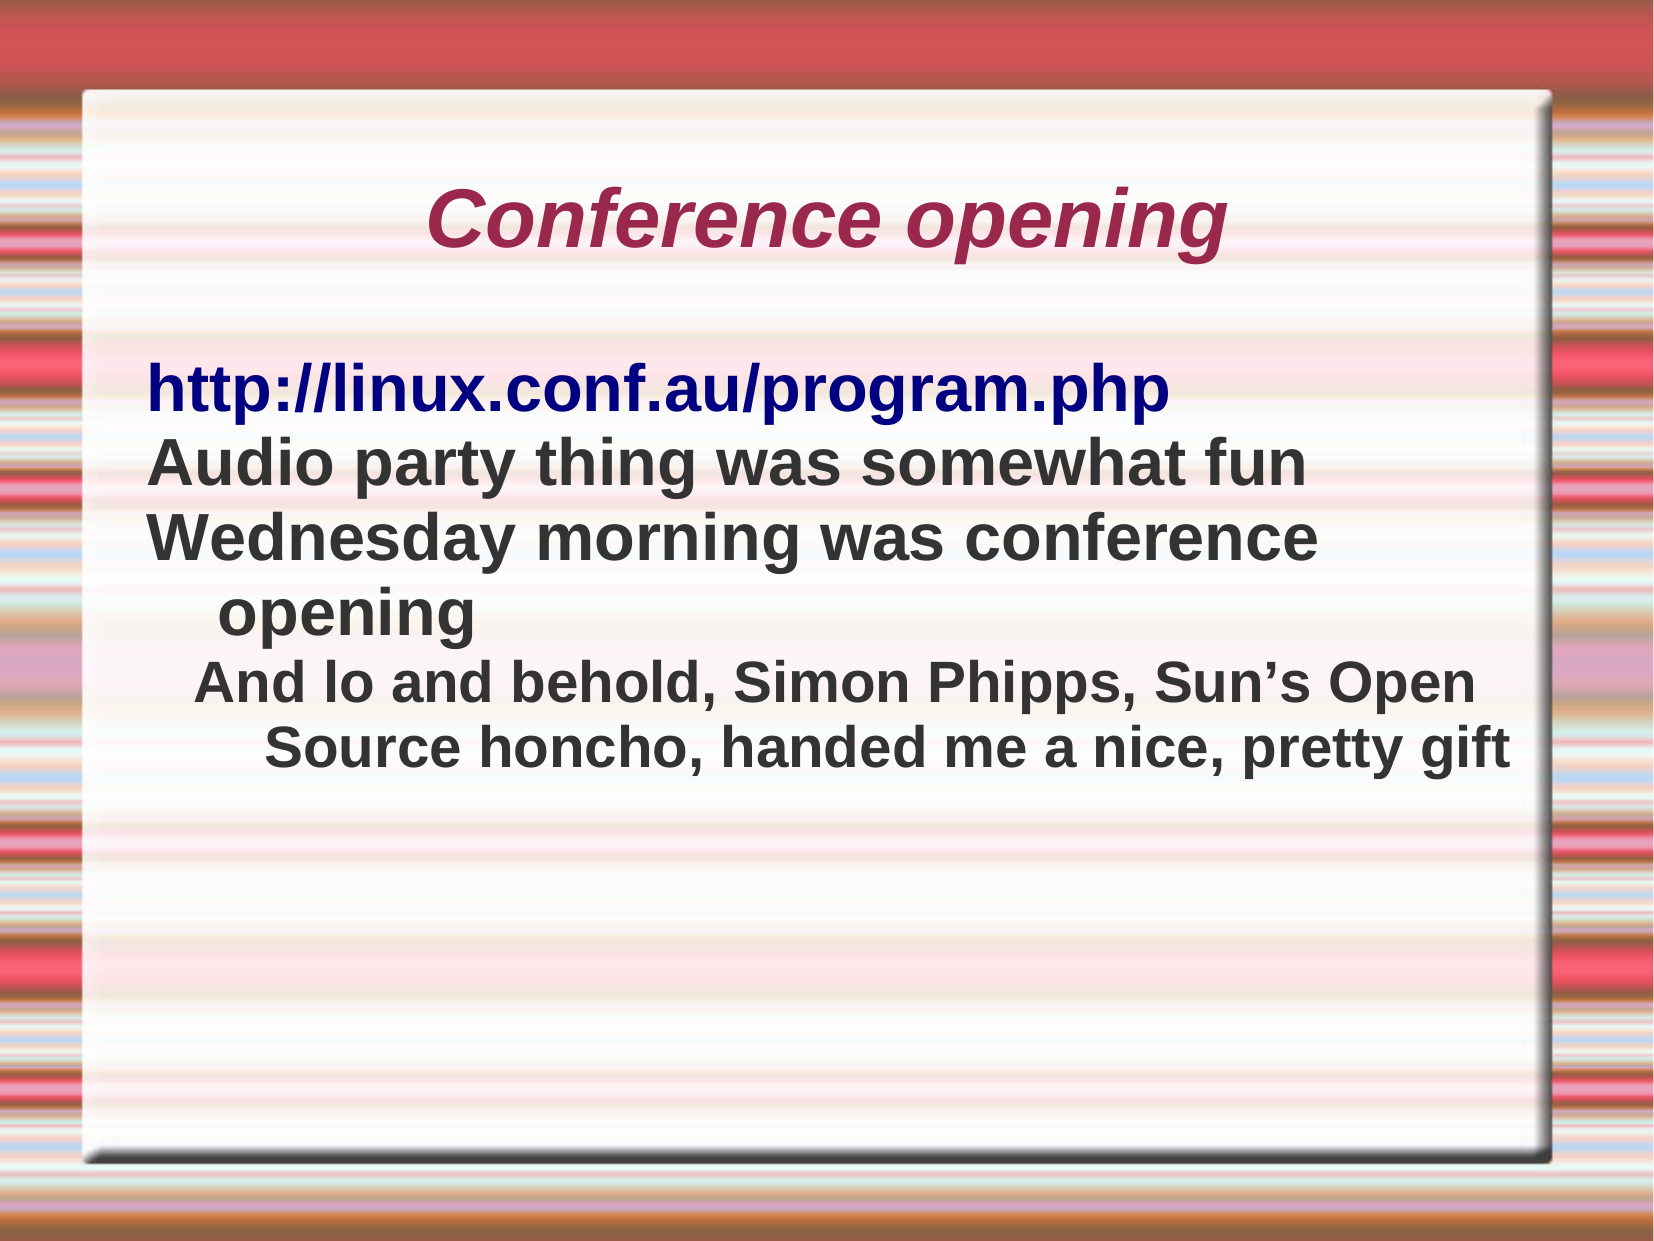

# Conference opening
http://linux.conf.au/program.php
Audio party thing was somewhat fun
Wednesday morning was conference opening
And lo and behold, Simon Phipps, Sun’s Open Source honcho, handed me a nice, pretty gift